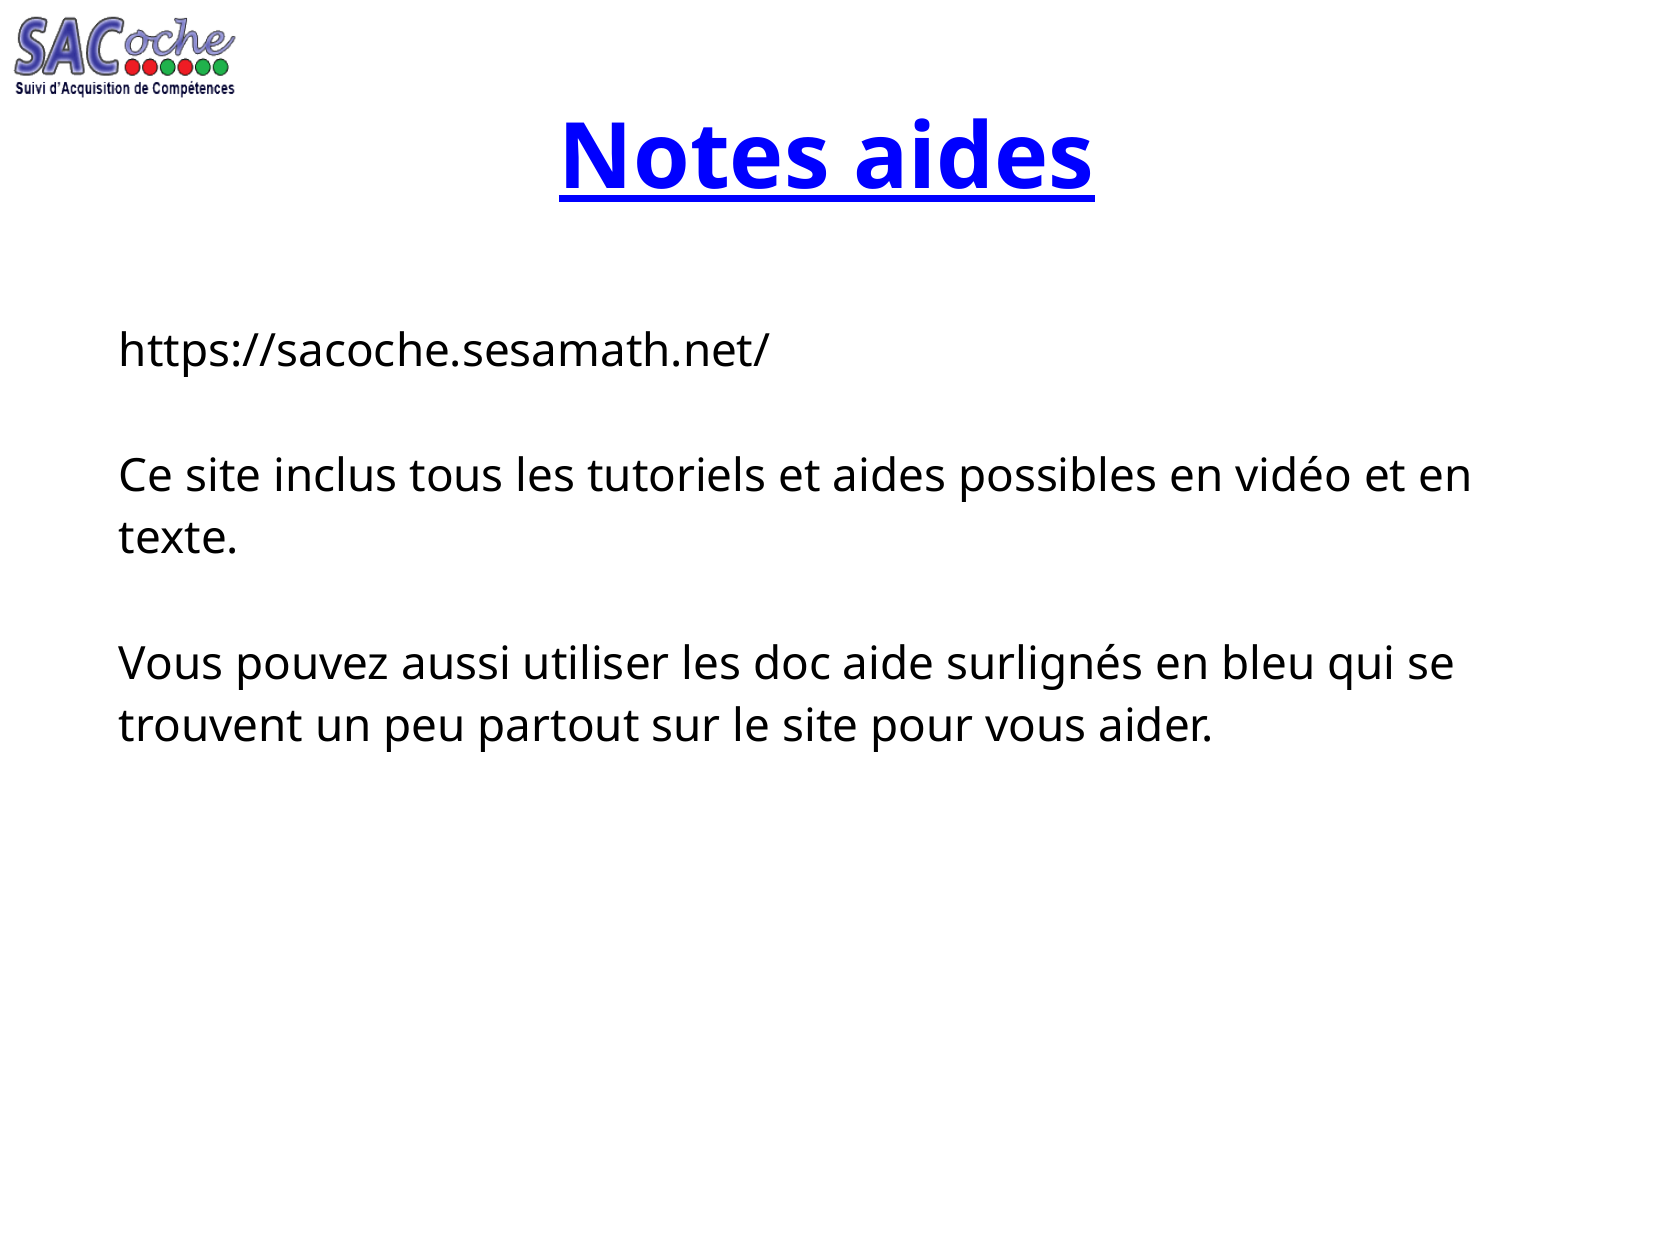

# Notes aides
https://sacoche.sesamath.net/
Ce site inclus tous les tutoriels et aides possibles en vidéo et en texte.
Vous pouvez aussi utiliser les doc aide surlignés en bleu qui se trouvent un peu partout sur le site pour vous aider.